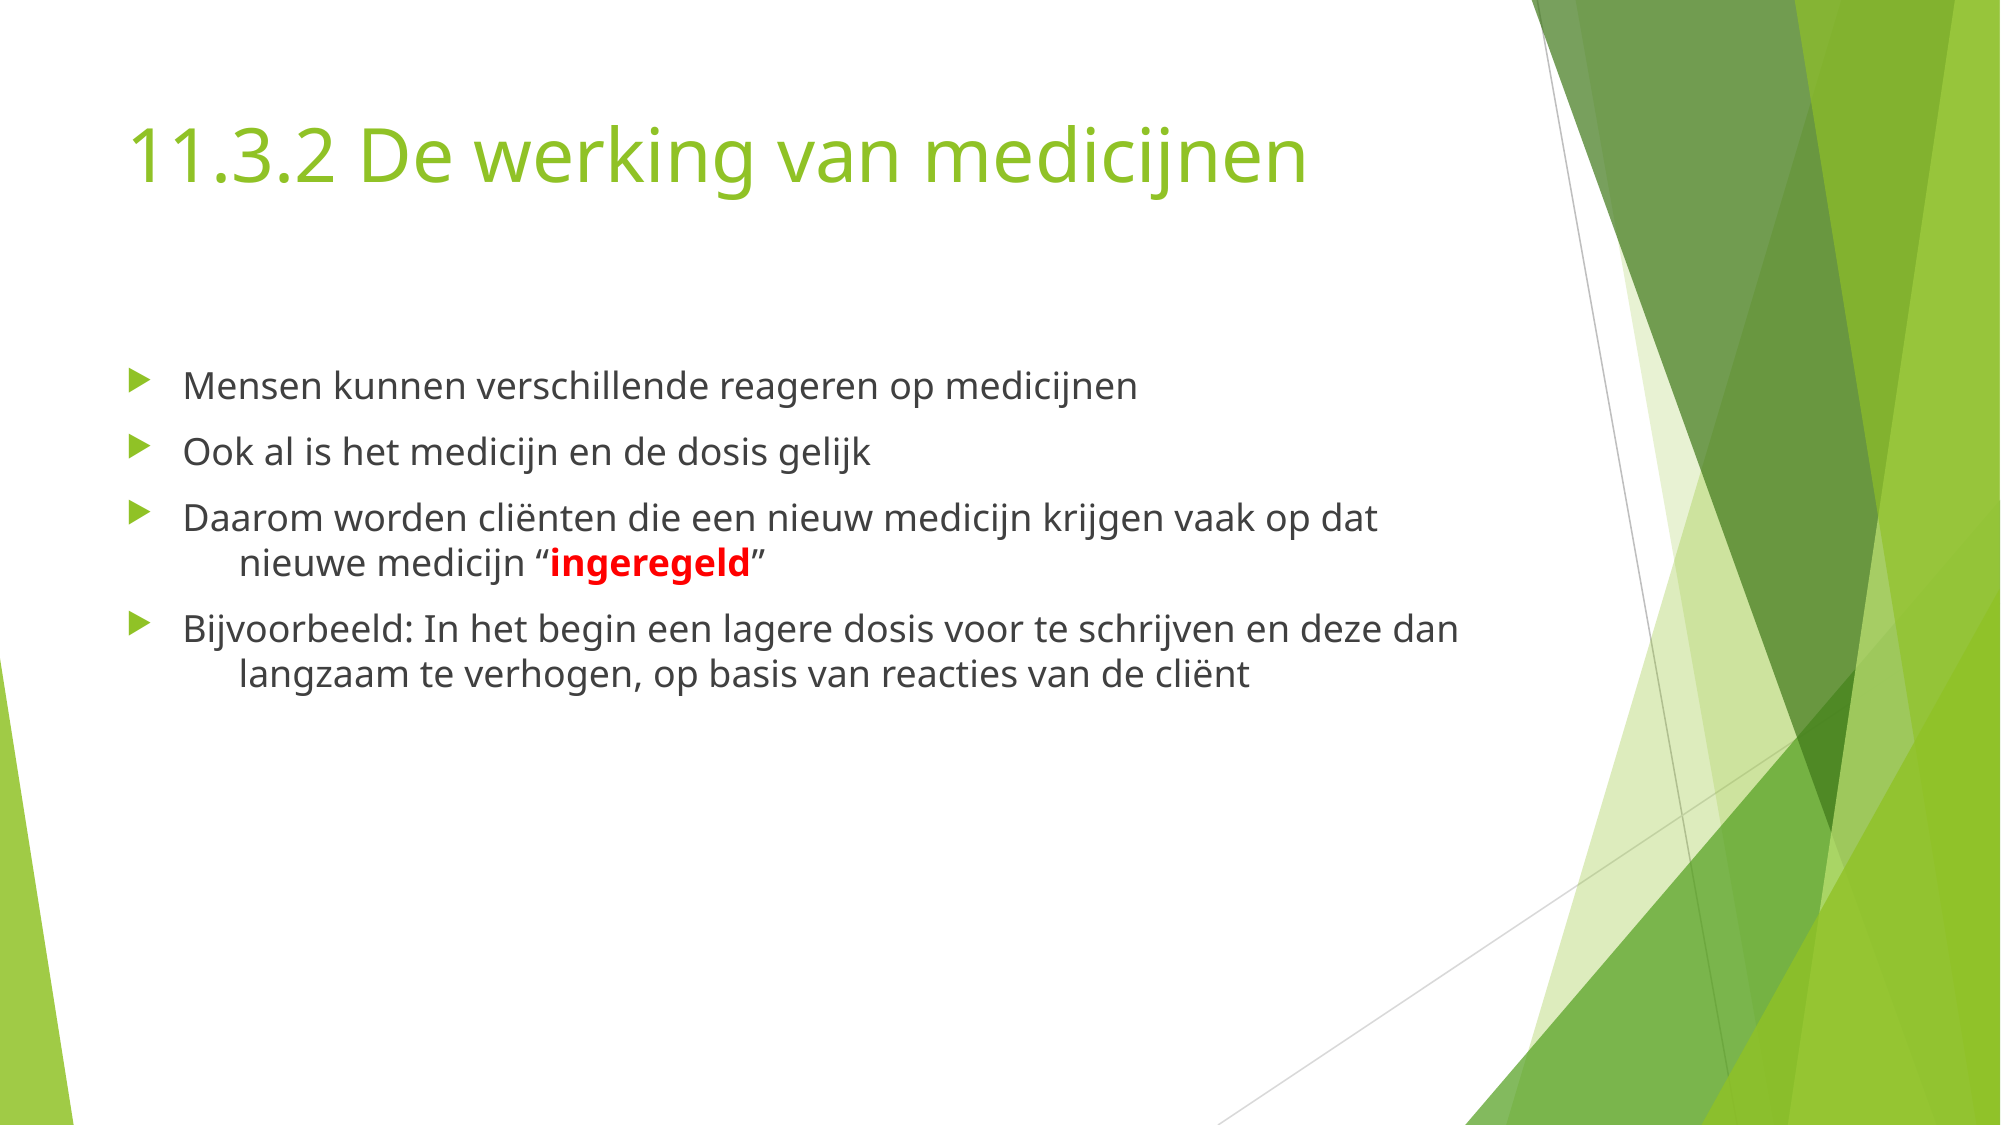

# 11.3.2 De werking van medicijnen
Mensen kunnen verschillende reageren op medicijnen
Ook al is het medicijn en de dosis gelijk
Daarom worden cliënten die een nieuw medicijn krijgen vaak op dat nieuwe medicijn “ingeregeld”
Bijvoorbeeld: In het begin een lagere dosis voor te schrijven en deze dan langzaam te verhogen, op basis van reacties van de cliënt